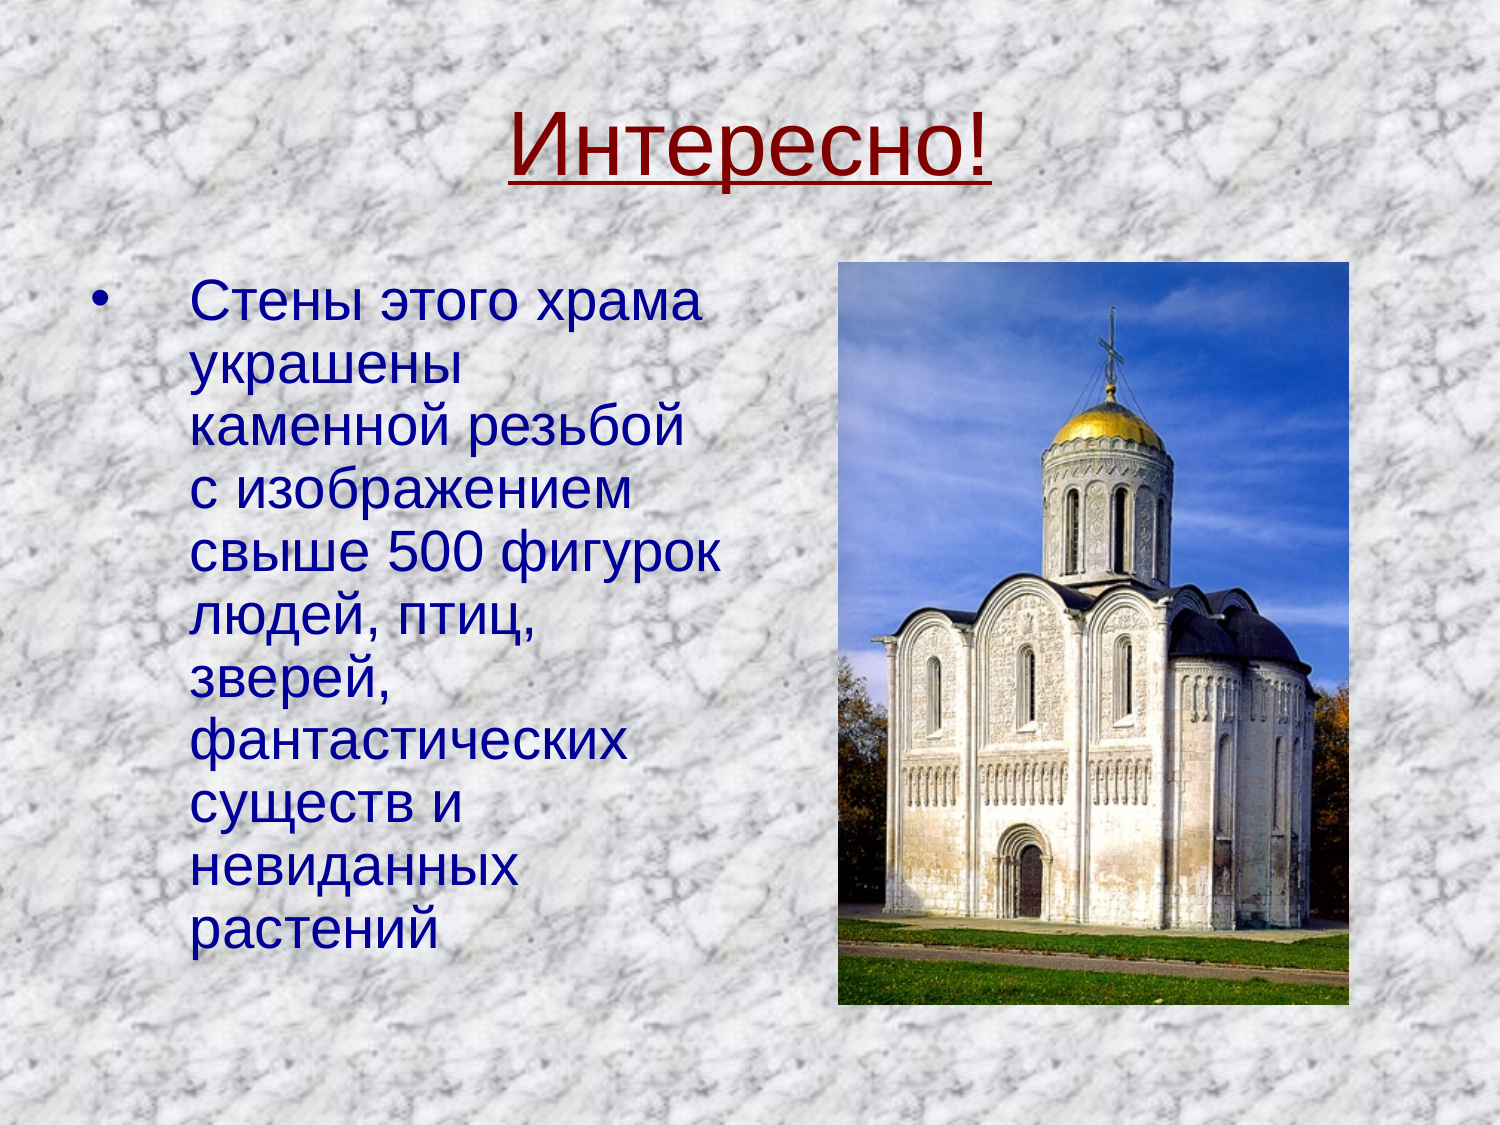

# Интересно!
Стены этого храма украшены каменной резьбой с изображением свыше 500 фигурок людей, птиц, зверей, фантастических существ и невиданных растений